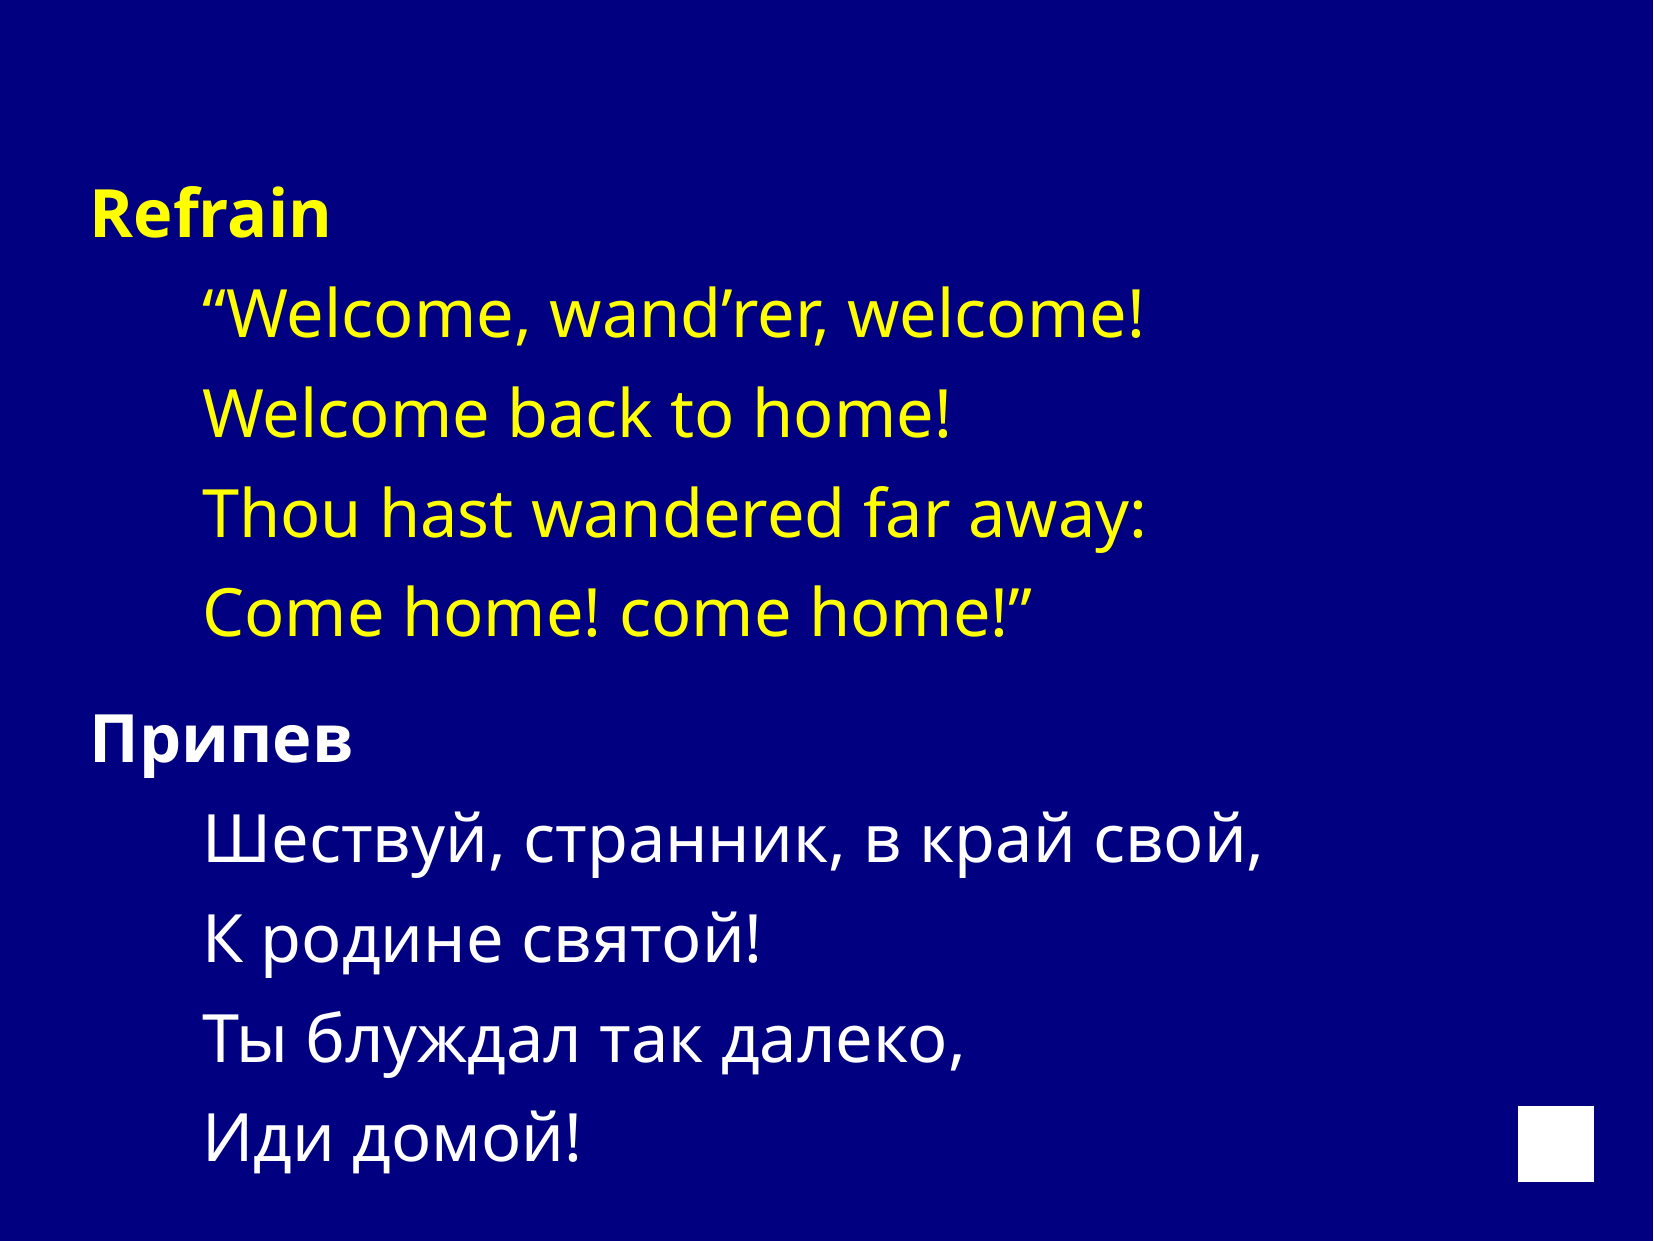

Refrain
	“Welcome, wand’rer, welcome!
	Welcome back to home!
	Thou hast wandered far away:
	Come home! come home!”
Припев
	Шествуй, странник, в край свой,
	К родине святой!
	Ты блуждал так далеко,
	Иди домой!